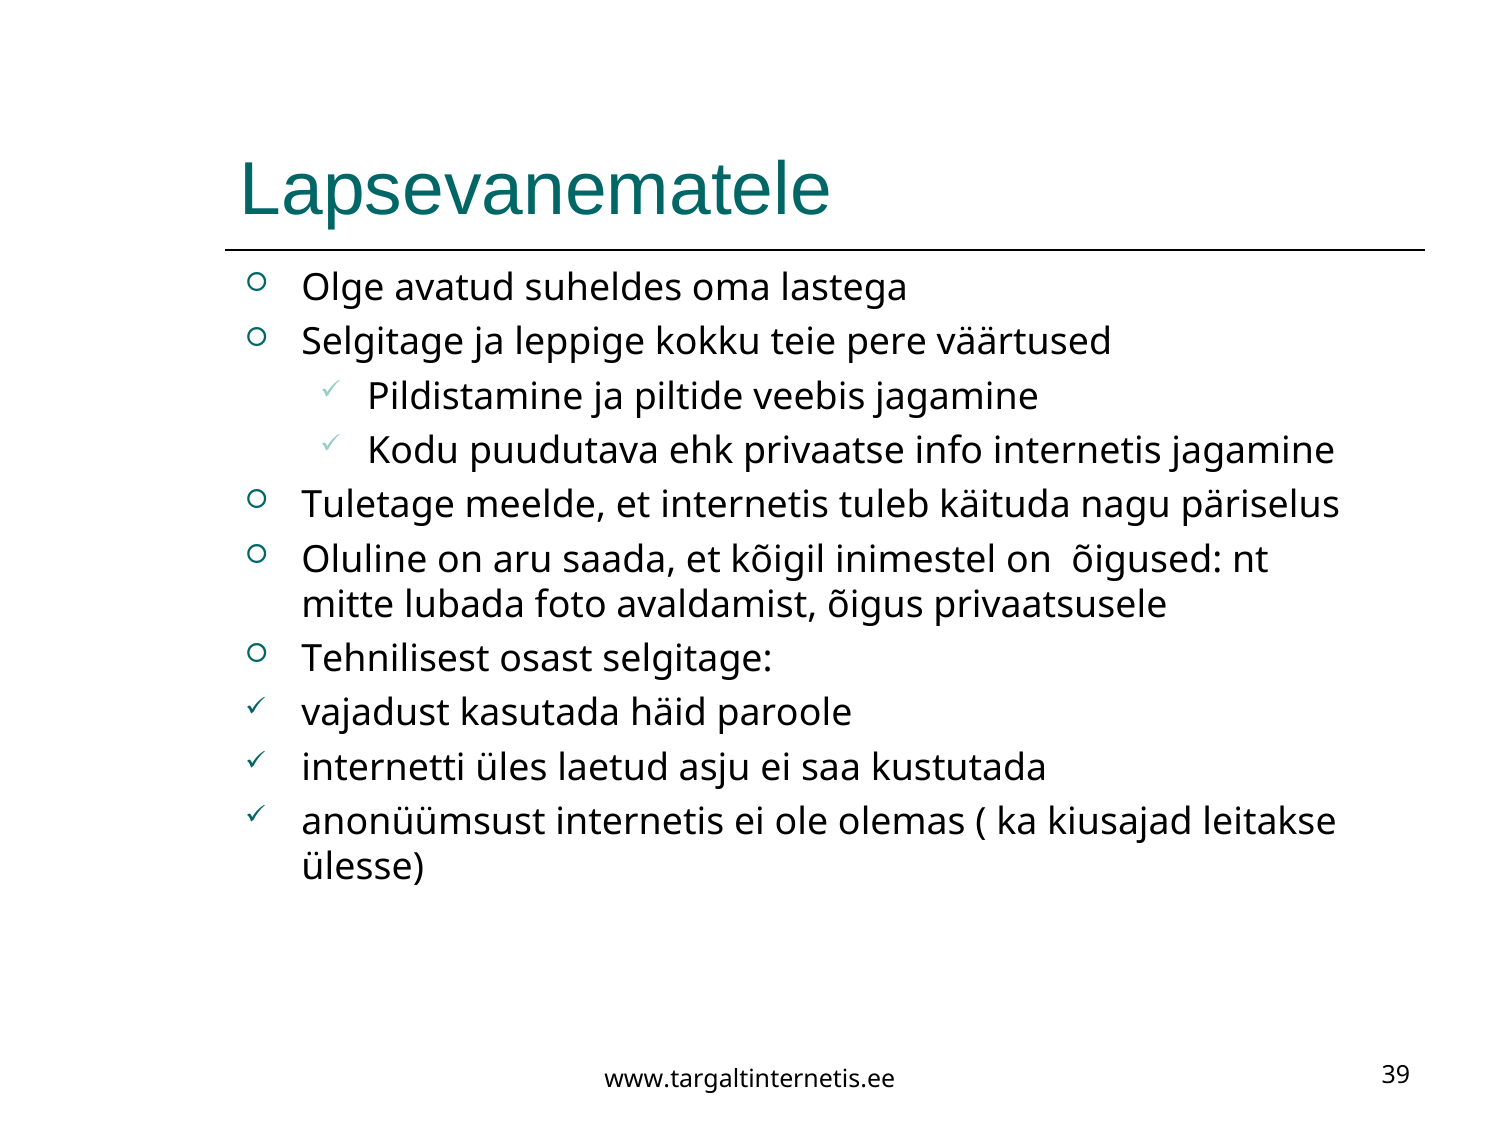

# Lapsevanematele
Olge avatud suheldes oma lastega
Selgitage ja leppige kokku teie pere väärtused
Pildistamine ja piltide veebis jagamine
Kodu puudutava ehk privaatse info internetis jagamine
Tuletage meelde, et internetis tuleb käituda nagu päriselus
Oluline on aru saada, et kõigil inimestel on õigused: nt mitte lubada foto avaldamist, õigus privaatsusele
Tehnilisest osast selgitage:
vajadust kasutada häid paroole
internetti üles laetud asju ei saa kustutada
anonüümsust internetis ei ole olemas ( ka kiusajad leitakse ülesse)
www.targaltinternetis.ee